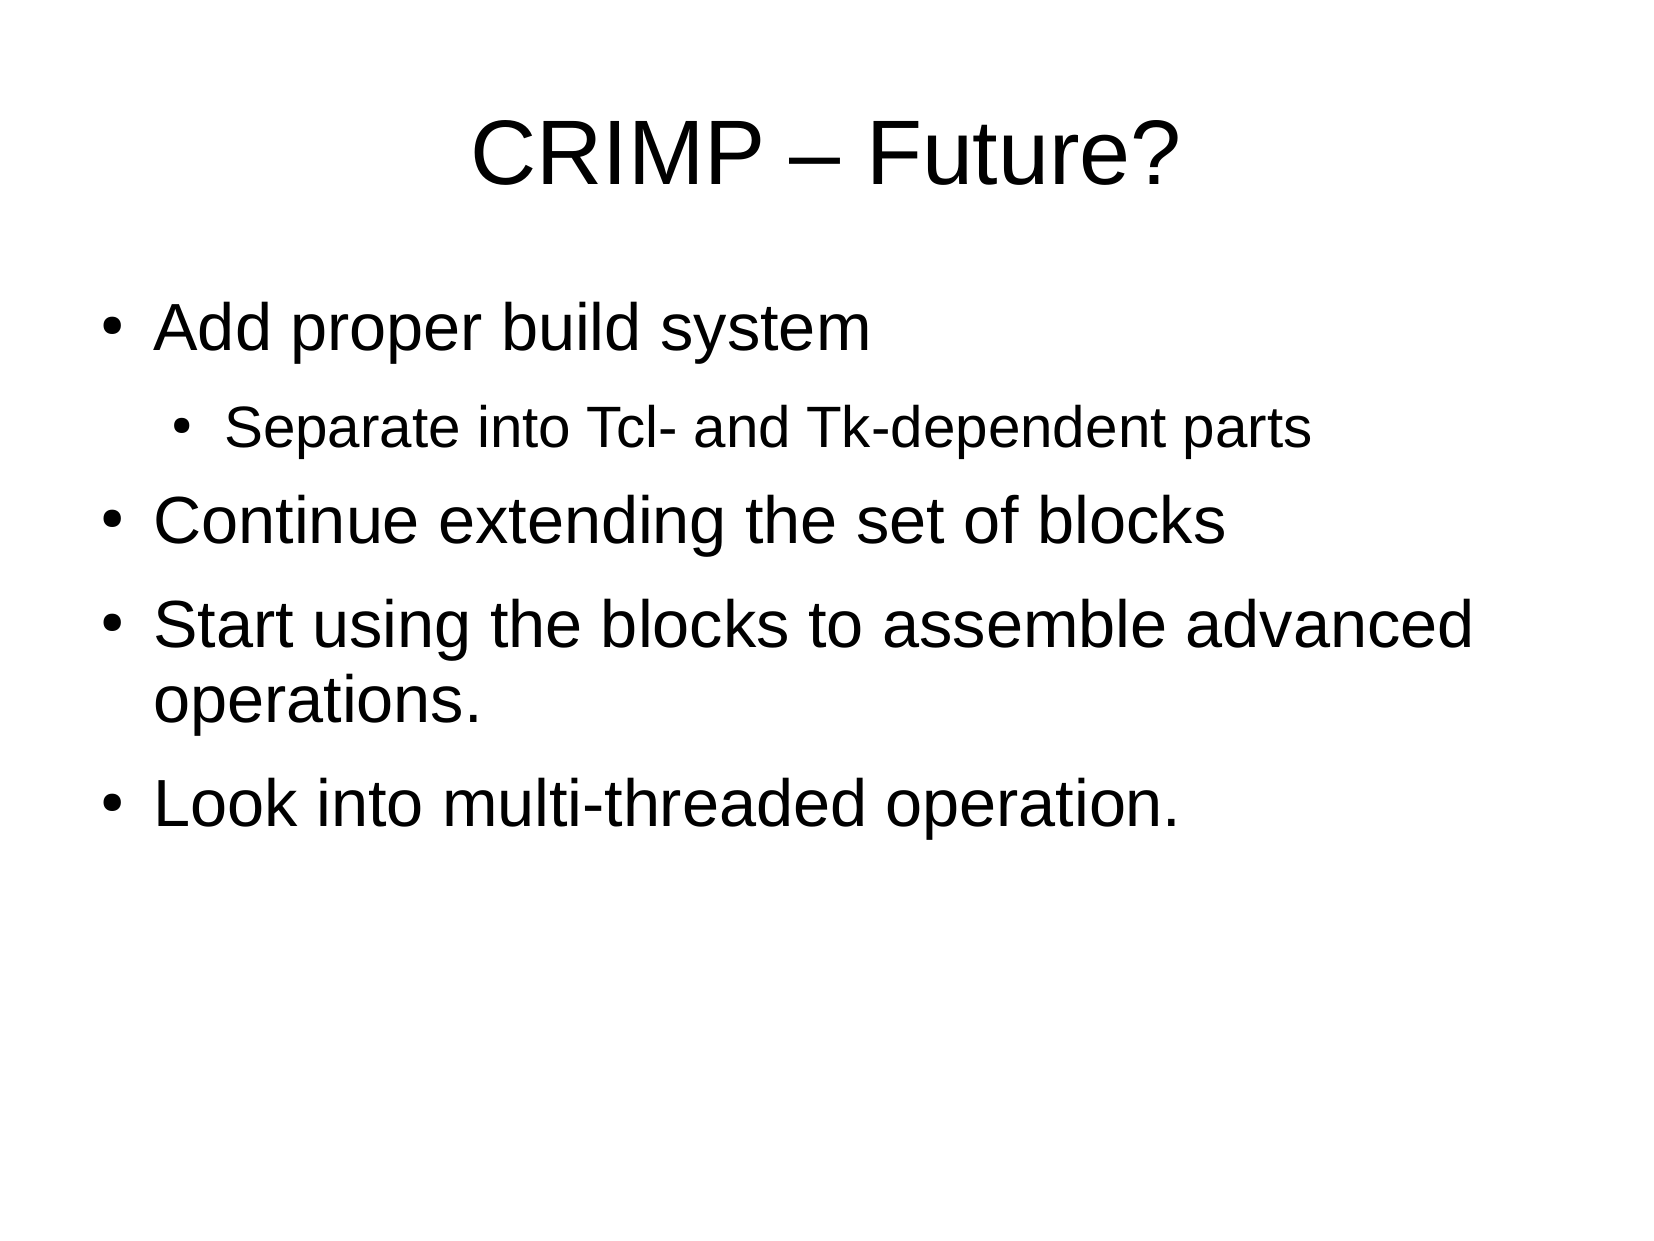

# CRIMP – Future?
Add proper build system
Separate into Tcl- and Tk-dependent parts
Continue extending the set of blocks
Start using the blocks to assemble advanced operations.
Look into multi-threaded operation.